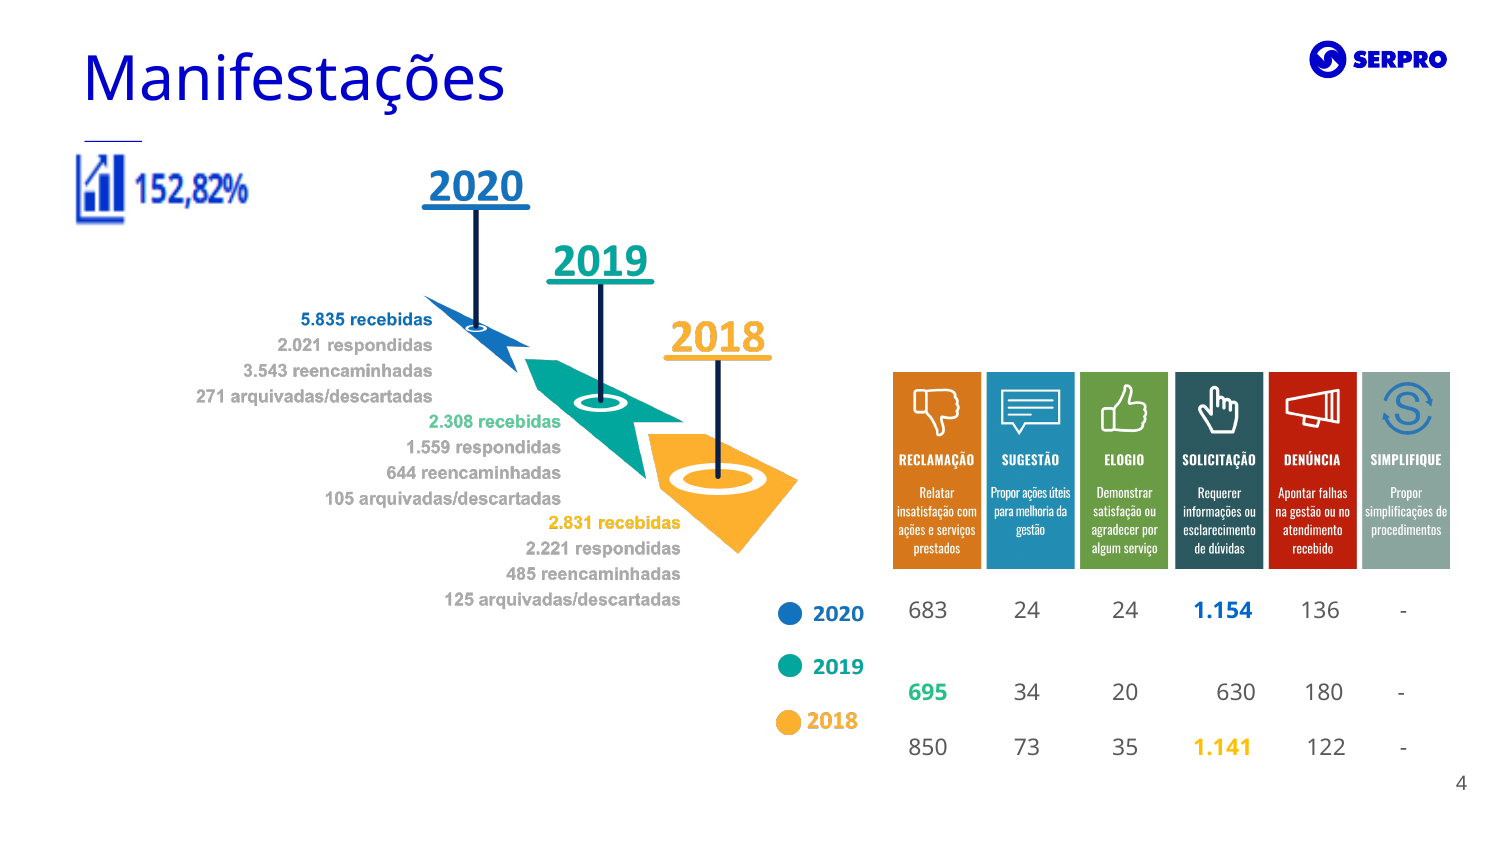

# Manifestações
—
683 24 24 1.154 136 -
695 34 20 630 180 -
850 73 35 1.141 122 -